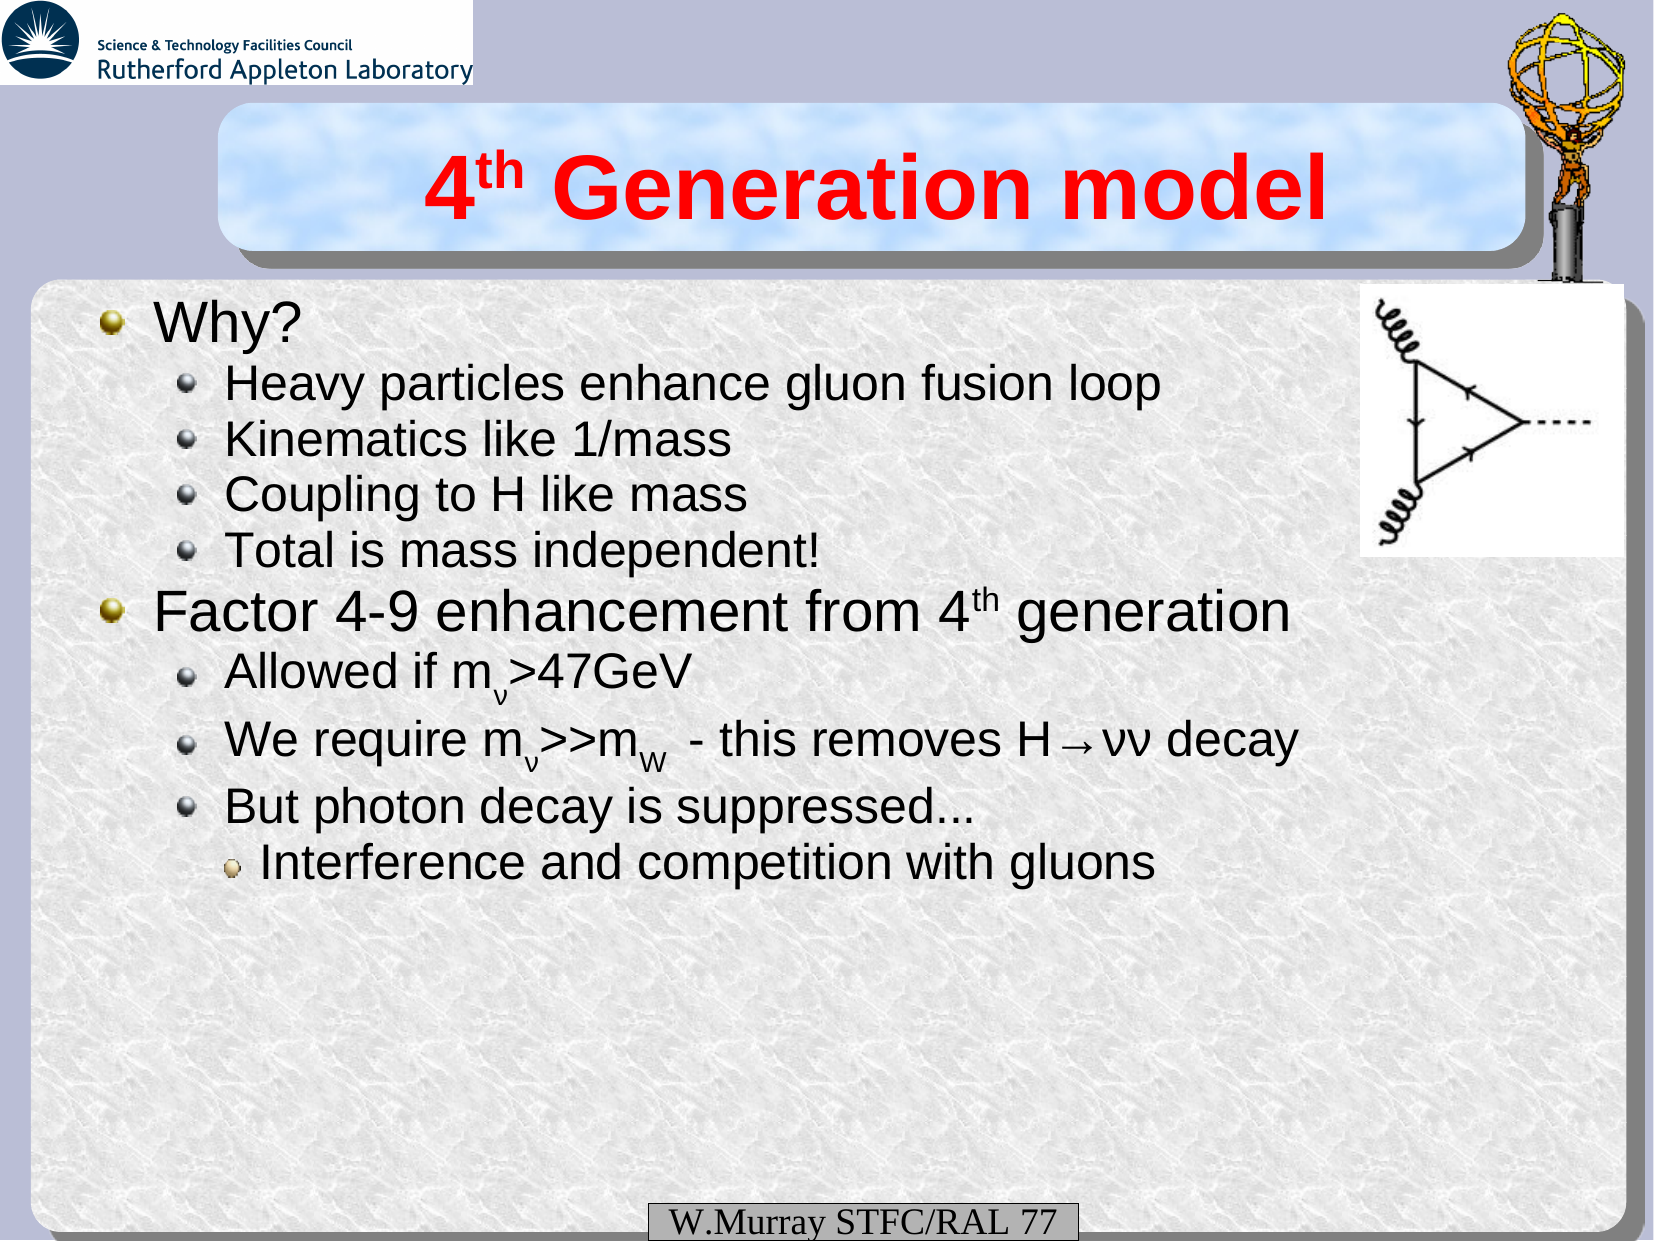

# 4th Generation model
Why?
Heavy particles enhance gluon fusion loop
Kinematics like 1/mass
Coupling to H like mass
Total is mass independent!
Factor 4-9 enhancement from 4th generation
Allowed if mν>47GeV
We require mν>>mW - this removes H→νν decay
But photon decay is suppressed...
Interference and competition with gluons